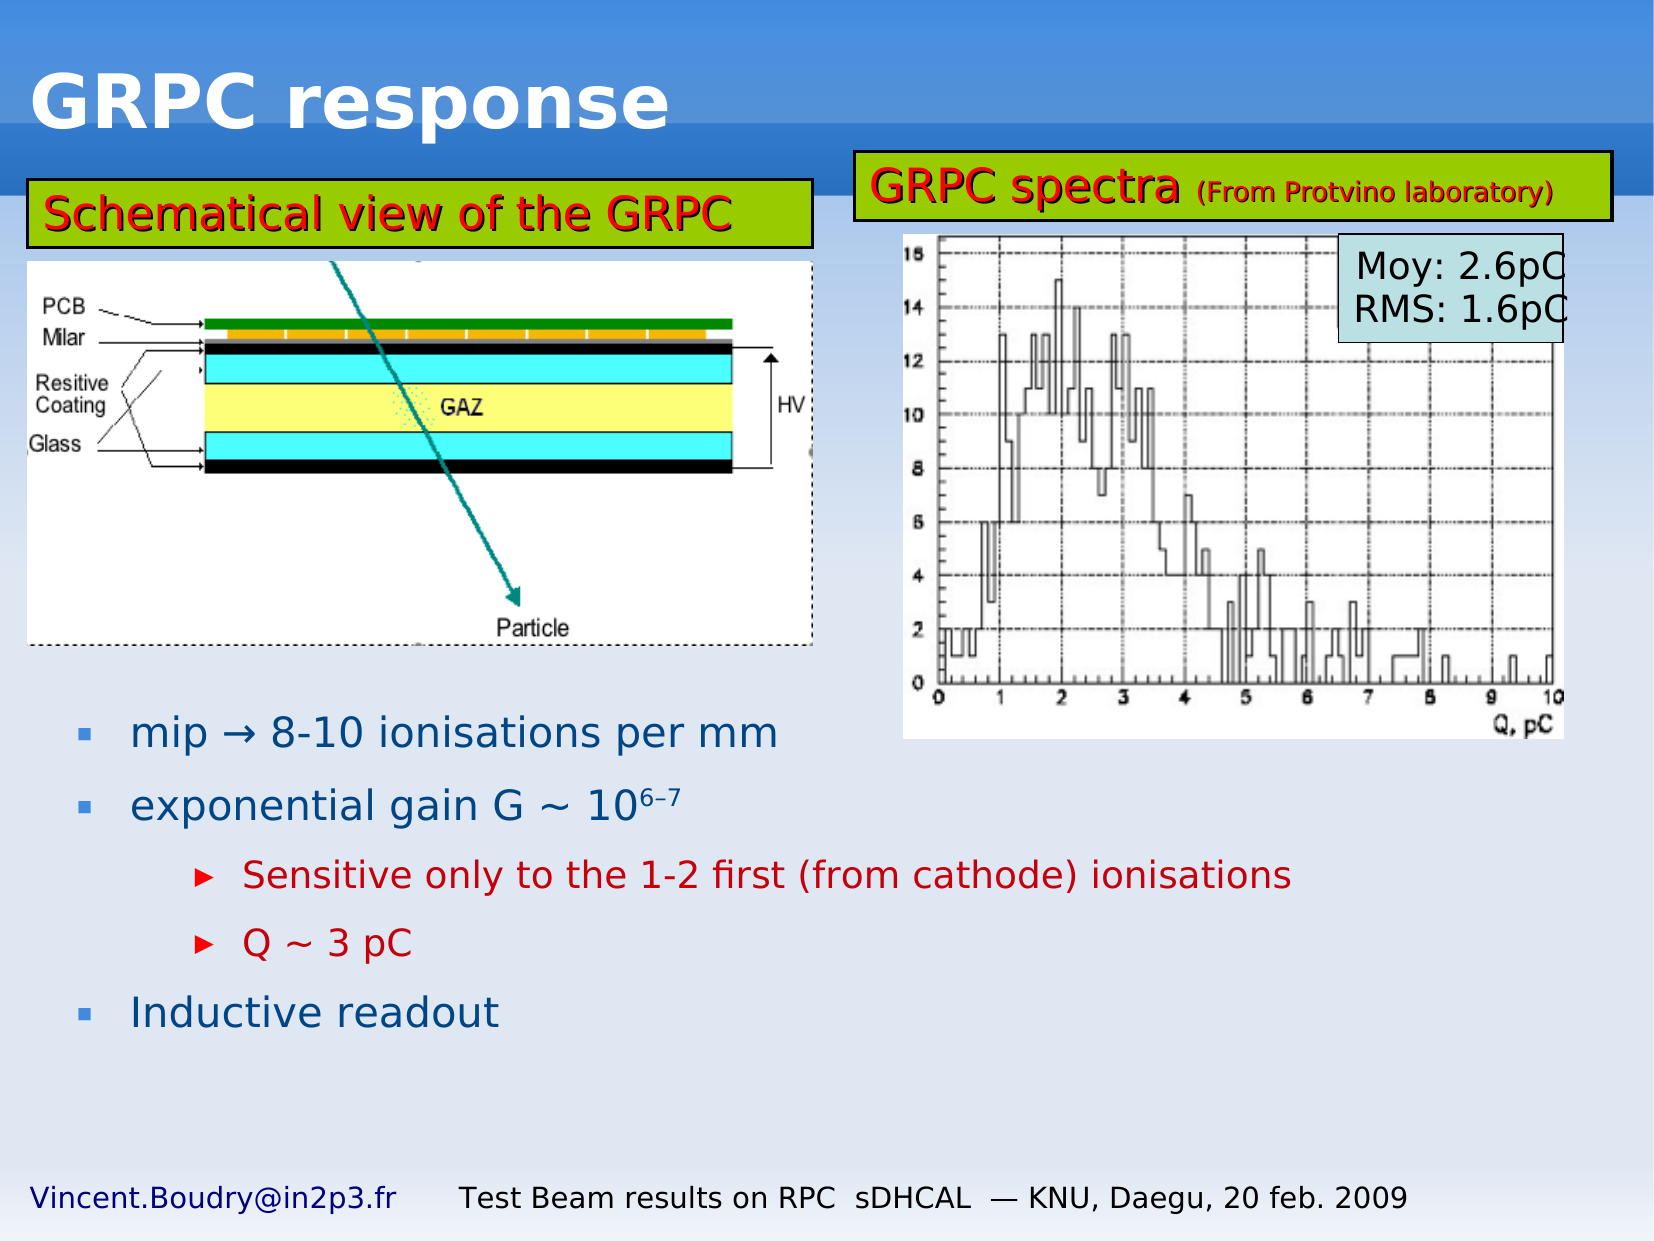

# GRPC response
GRPC spectra (From Protvino laboratory)
Schematical view of the GRPC
Moy: 2.6pC
RMS: 1.6pC
mip → 8-10 ionisations per mm
exponential gain G ~ 106–7
Sensitive only to the 1-2 first (from cathode) ionisations
Q ~ 3 pC
Inductive readout
Vincent.Boudry@in2p3.fr
Test Beam results on RPC sDHCAL — KNU, Daegu, 20 feb. 2009